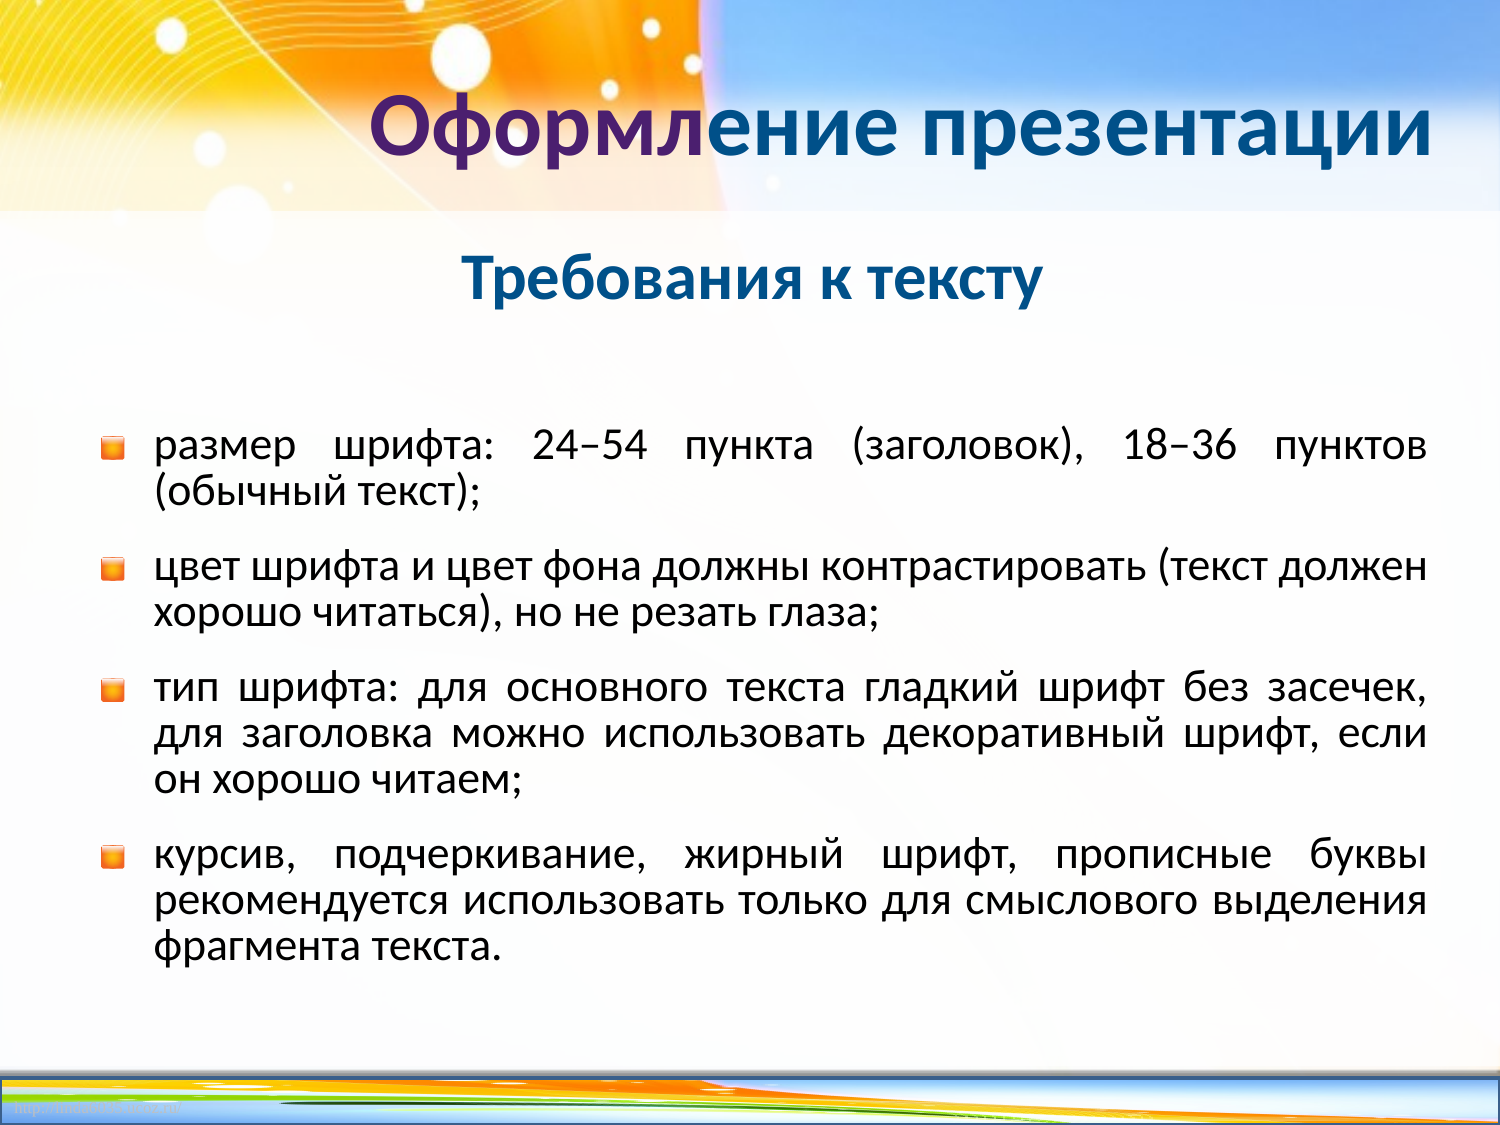

# Оформление презентации
Требования к тексту
размер шрифта: 24–54 пункта (заголовок), 18–36 пунктов (обычный текст);
цвет шрифта и цвет фона должны контрастировать (текст должен хорошо читаться), но не резать глаза;
тип шрифта: для основного текста гладкий шрифт без засечек, для заголовка можно использовать декоративный шрифт, если он хорошо читаем;
курсив, подчеркивание, жирный шрифт, прописные буквы рекомендуется использовать только для смыслового выделения фрагмента текста.